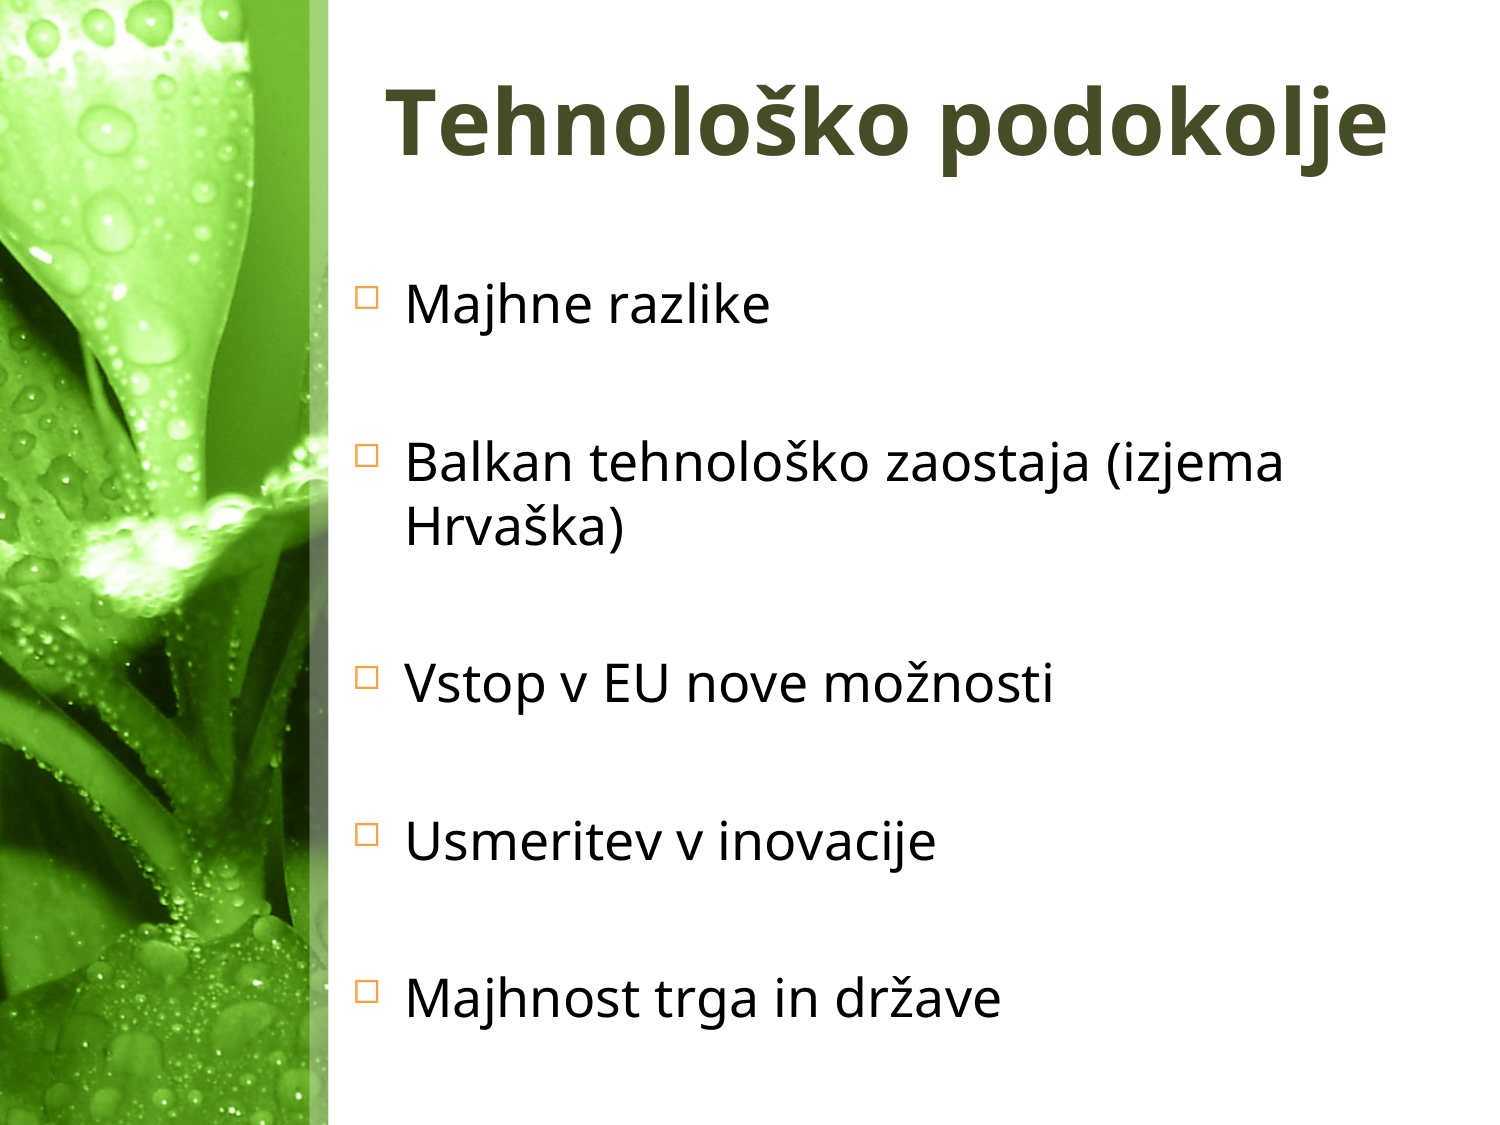

# Tehnološko podokolje
Majhne razlike
Balkan tehnološko zaostaja (izjema Hrvaška)
Vstop v EU nove možnosti
Usmeritev v inovacije
Majhnost trga in države